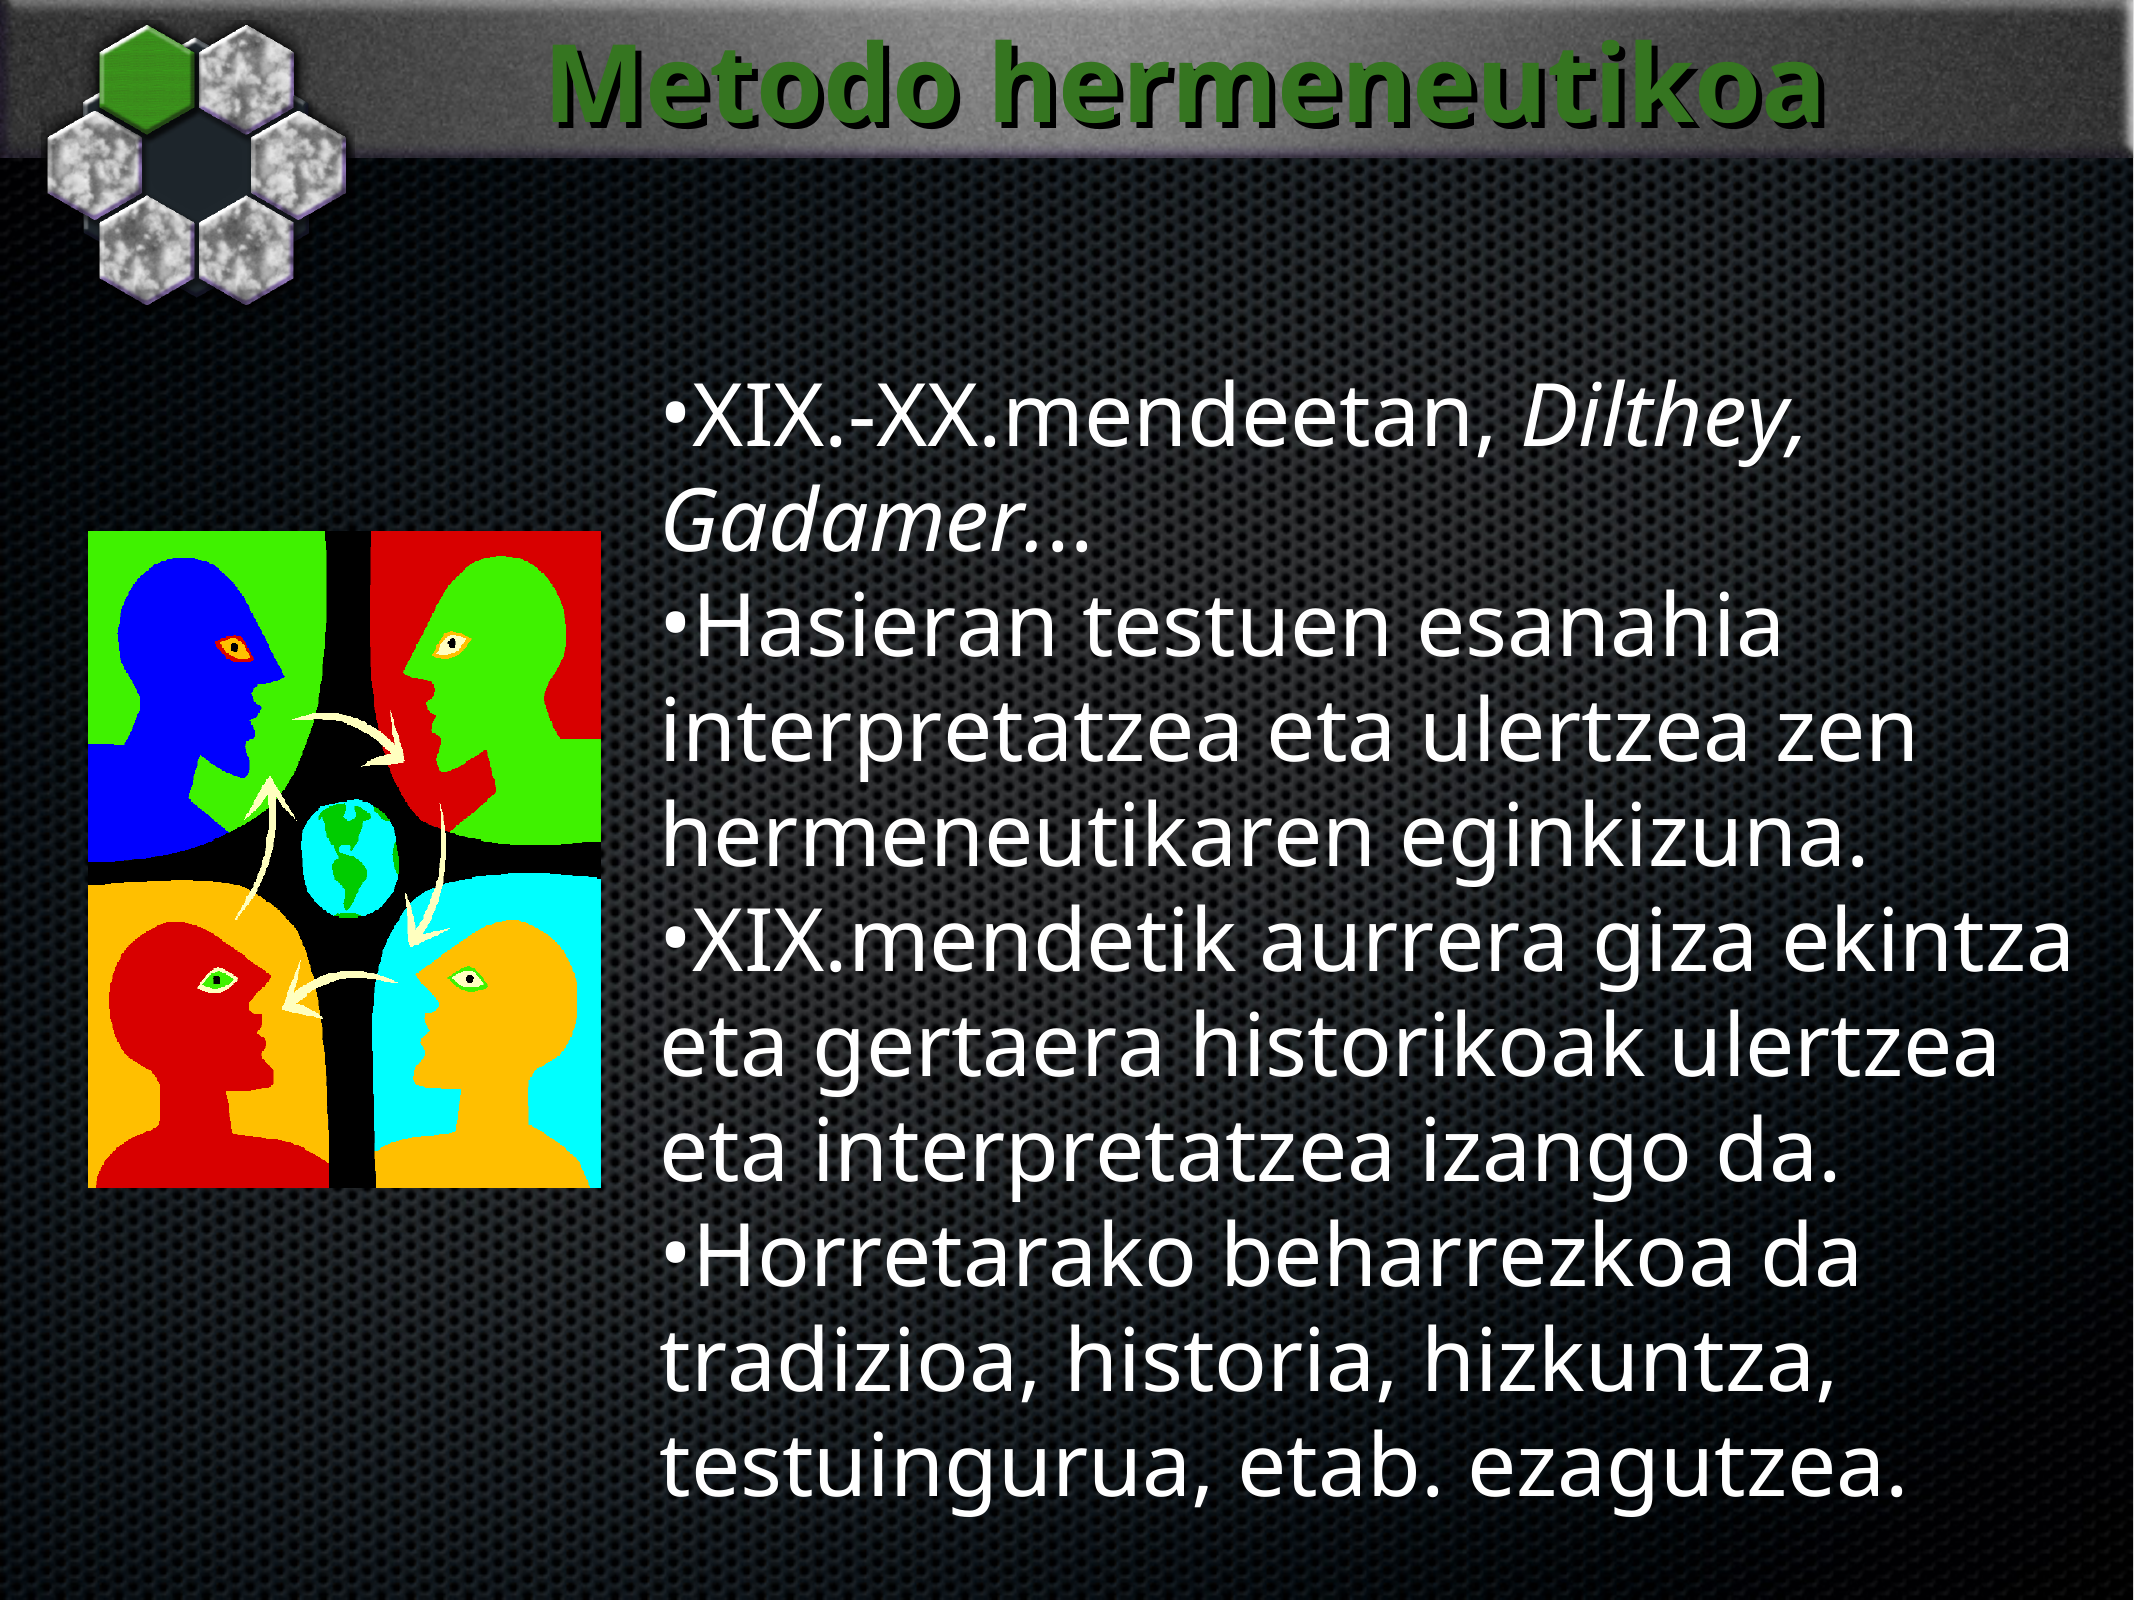

Metodo hermeneutikoa
XIX.-XX.mendeetan, Dilthey, Gadamer...
Hasieran testuen esanahia interpretatzea eta ulertzea zen hermeneutikaren eginkizuna.
XIX.mendetik aurrera giza ekintza eta gertaera historikoak ulertzea eta interpretatzea izango da.
Horretarako beharrezkoa da tradizioa, historia, hizkuntza, testuingurua, etab. ezagutzea.